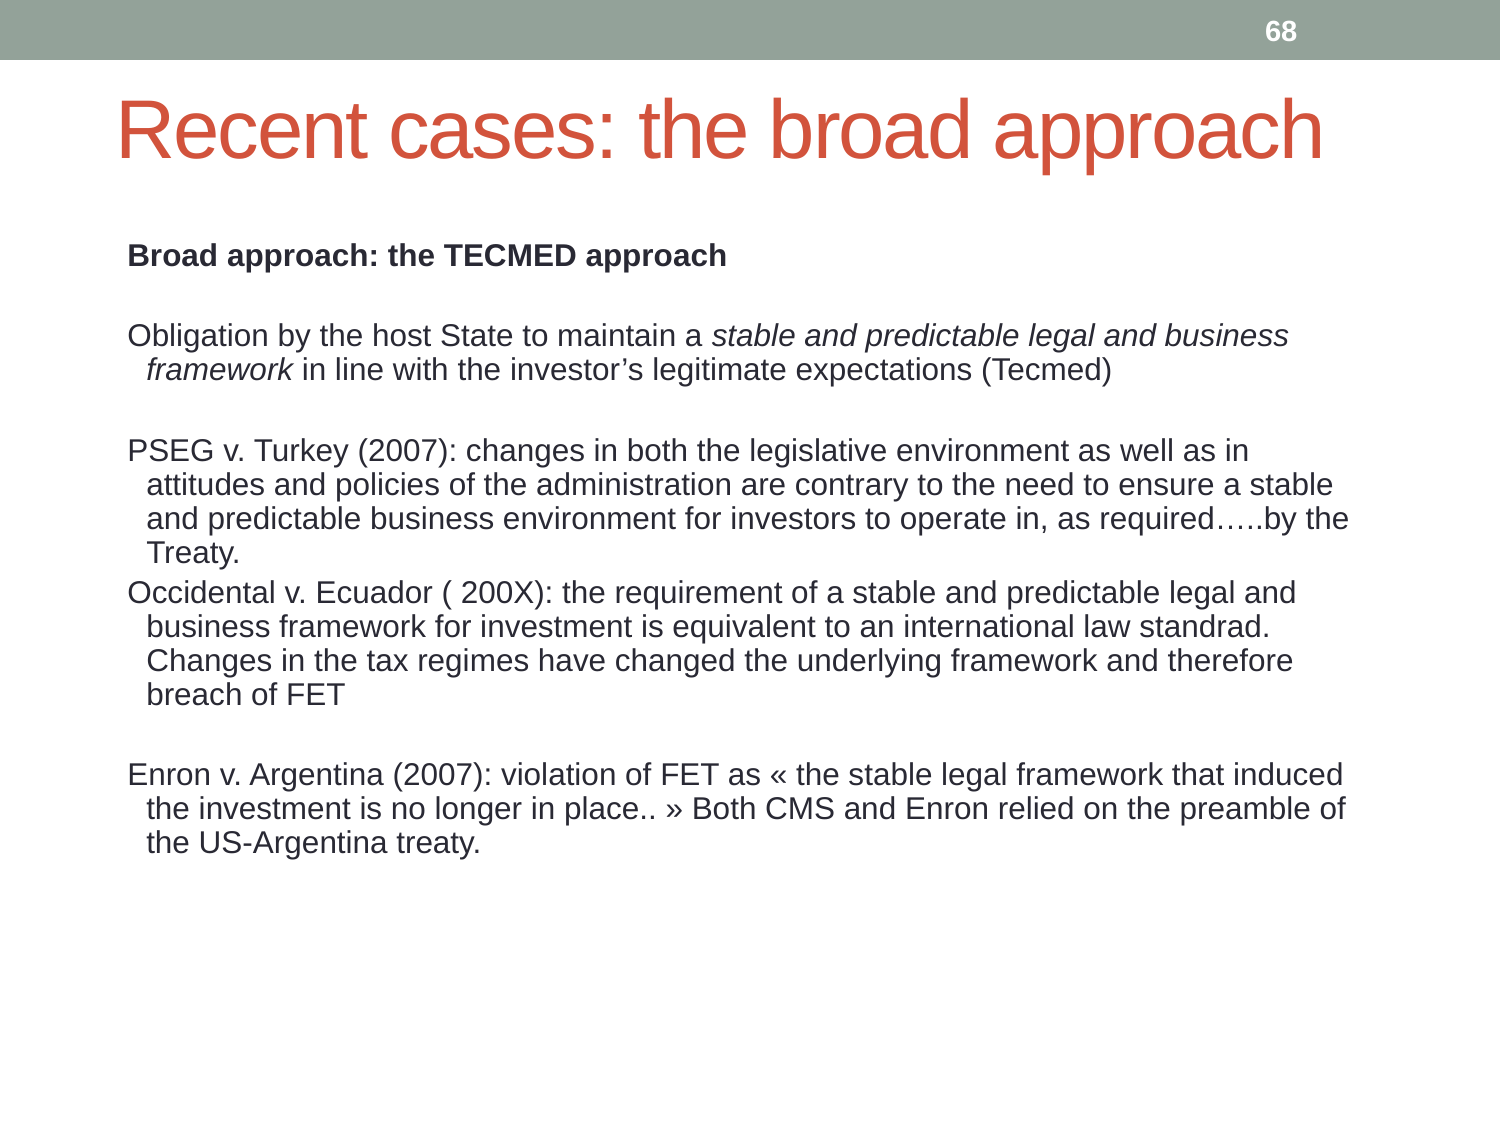

# Recent cases: the broad approach
Broad approach: the TECMED approach
Obligation by the host State to maintain a stable and predictable legal and business framework in line with the investor’s legitimate expectations (Tecmed)
PSEG v. Turkey (2007): changes in both the legislative environment as well as in attitudes and policies of the administration are contrary to the need to ensure a stable and predictable business environment for investors to operate in, as required…..by the Treaty.
Occidental v. Ecuador ( 200X): the requirement of a stable and predictable legal and business framework for investment is equivalent to an international law standrad. Changes in the tax regimes have changed the underlying framework and therefore breach of FET
Enron v. Argentina (2007): violation of FET as « the stable legal framework that induced the investment is no longer in place.. » Both CMS and Enron relied on the preamble of the US-Argentina treaty.